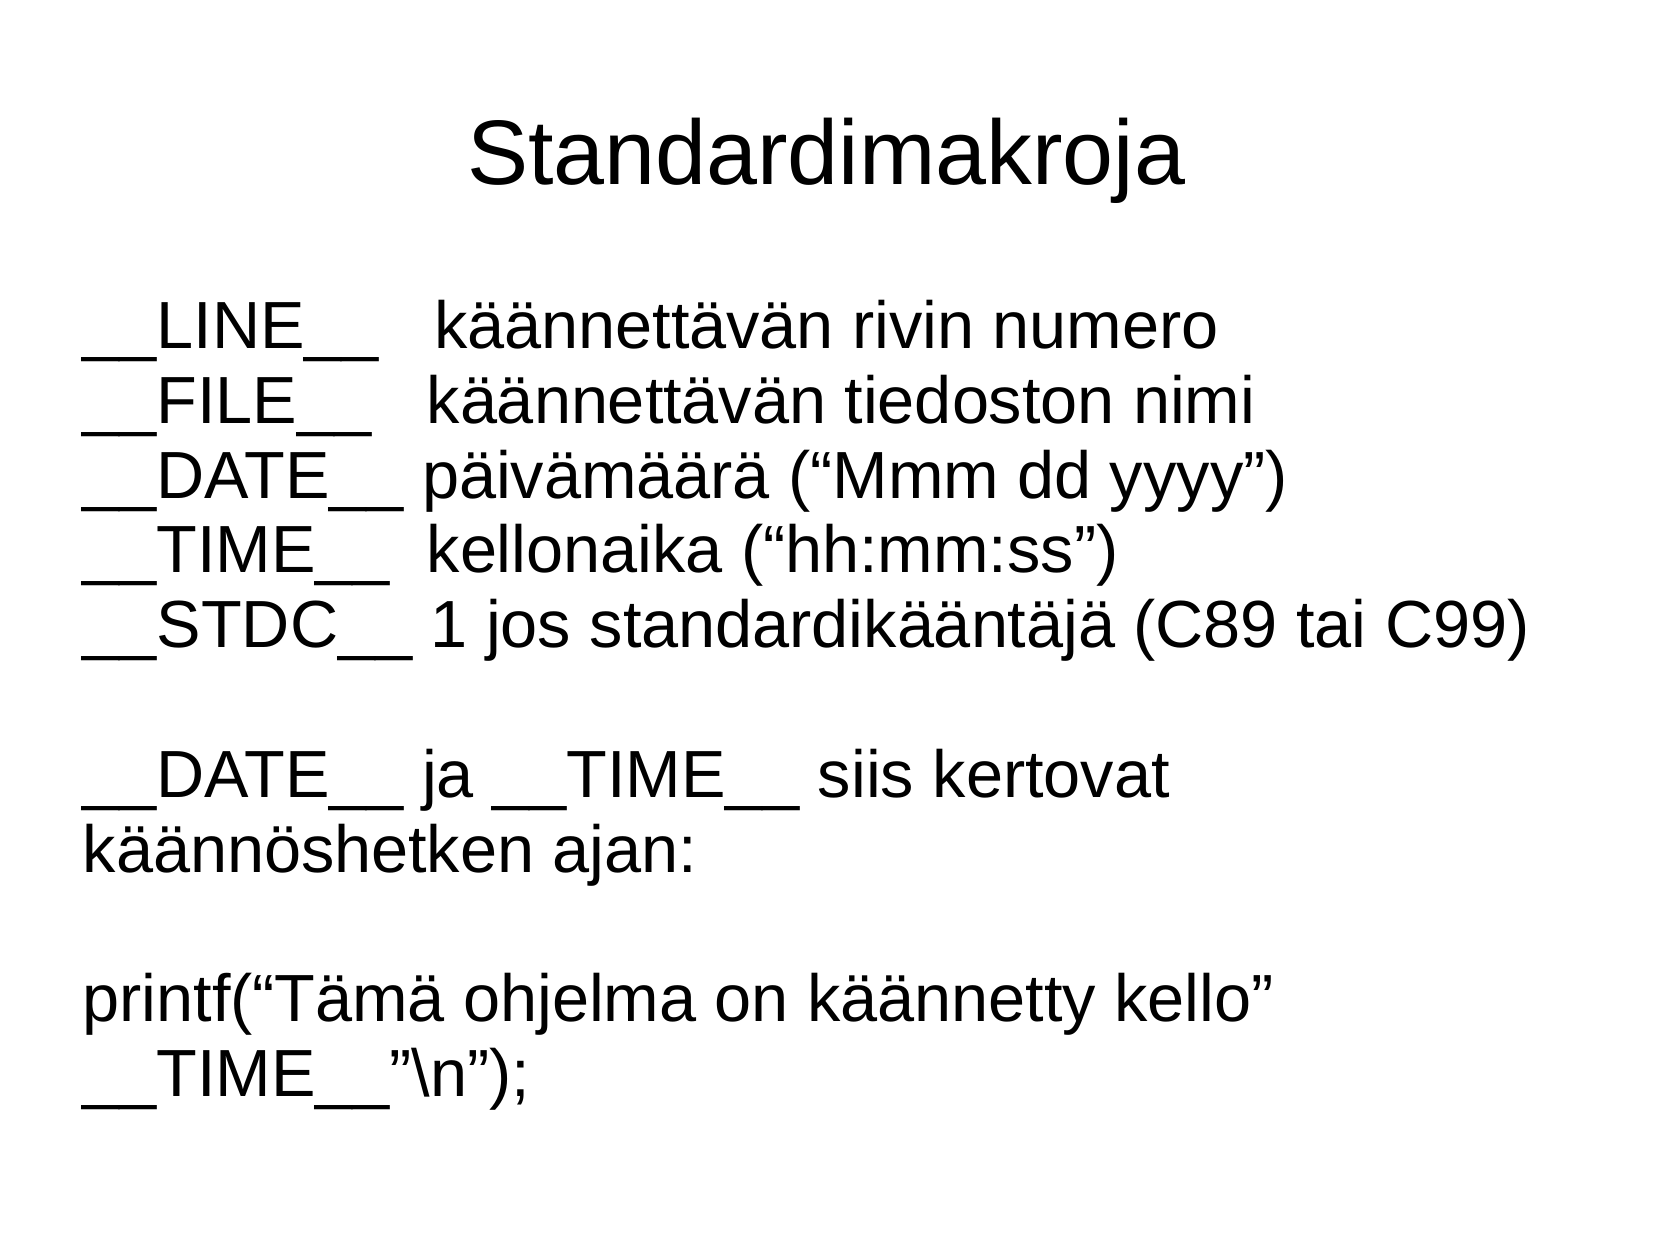

# Standardimakroja
__LINE__ käännettävän rivin numero
__FILE__ käännettävän tiedoston nimi
__DATE__ päivämäärä (“Mmm dd yyyy”)
__TIME__ kellonaika (“hh:mm:ss”)
__STDC__ 1 jos standardikääntäjä (C89 tai C99)
__DATE__ ja __TIME__ siis kertovat käännöshetken ajan:
printf(“Tämä ohjelma on käännetty kello” __TIME__”\n”);